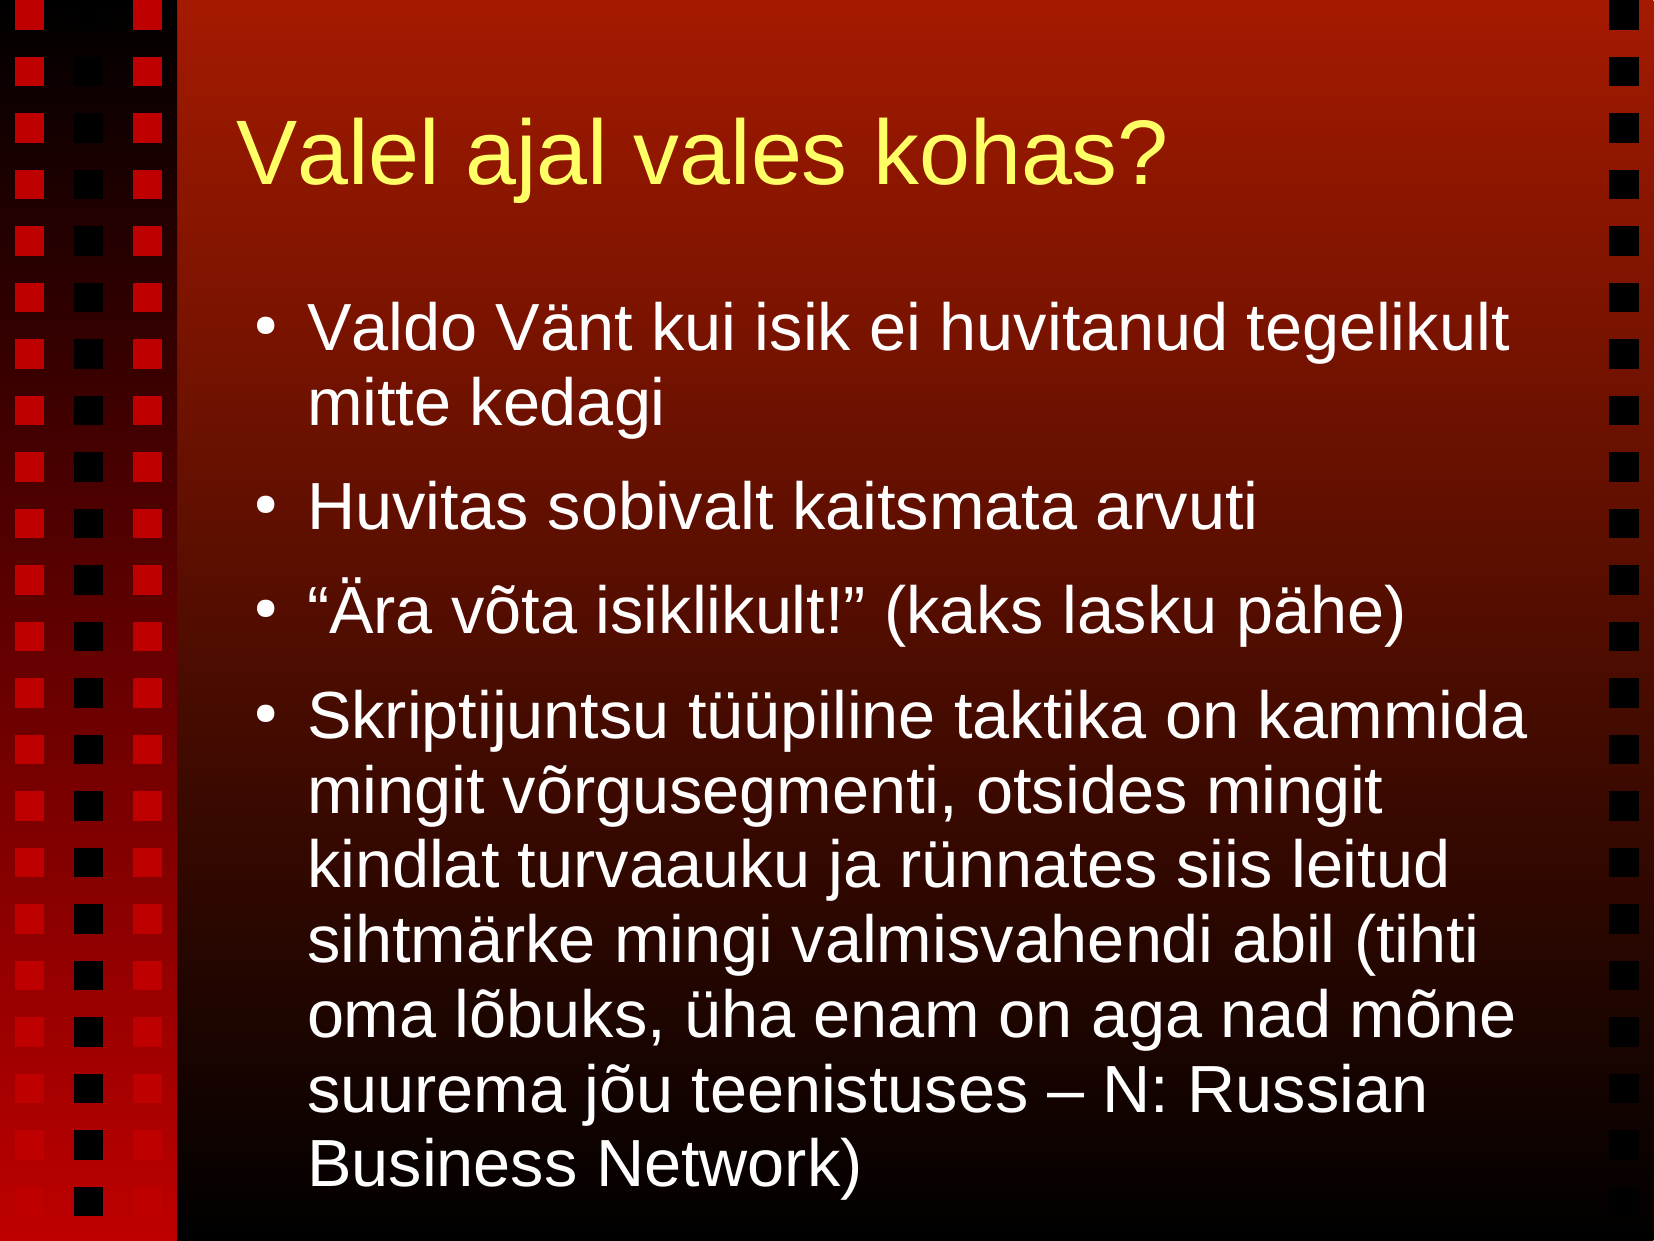

# Valel ajal vales kohas?
Valdo Vänt kui isik ei huvitanud tegelikult mitte kedagi
Huvitas sobivalt kaitsmata arvuti
“Ära võta isiklikult!” (kaks lasku pähe)
Skriptijuntsu tüüpiline taktika on kammida mingit võrgusegmenti, otsides mingit kindlat turvaauku ja rünnates siis leitud sihtmärke mingi valmisvahendi abil (tihti oma lõbuks, üha enam on aga nad mõne suurema jõu teenistuses – N: Russian Business Network)